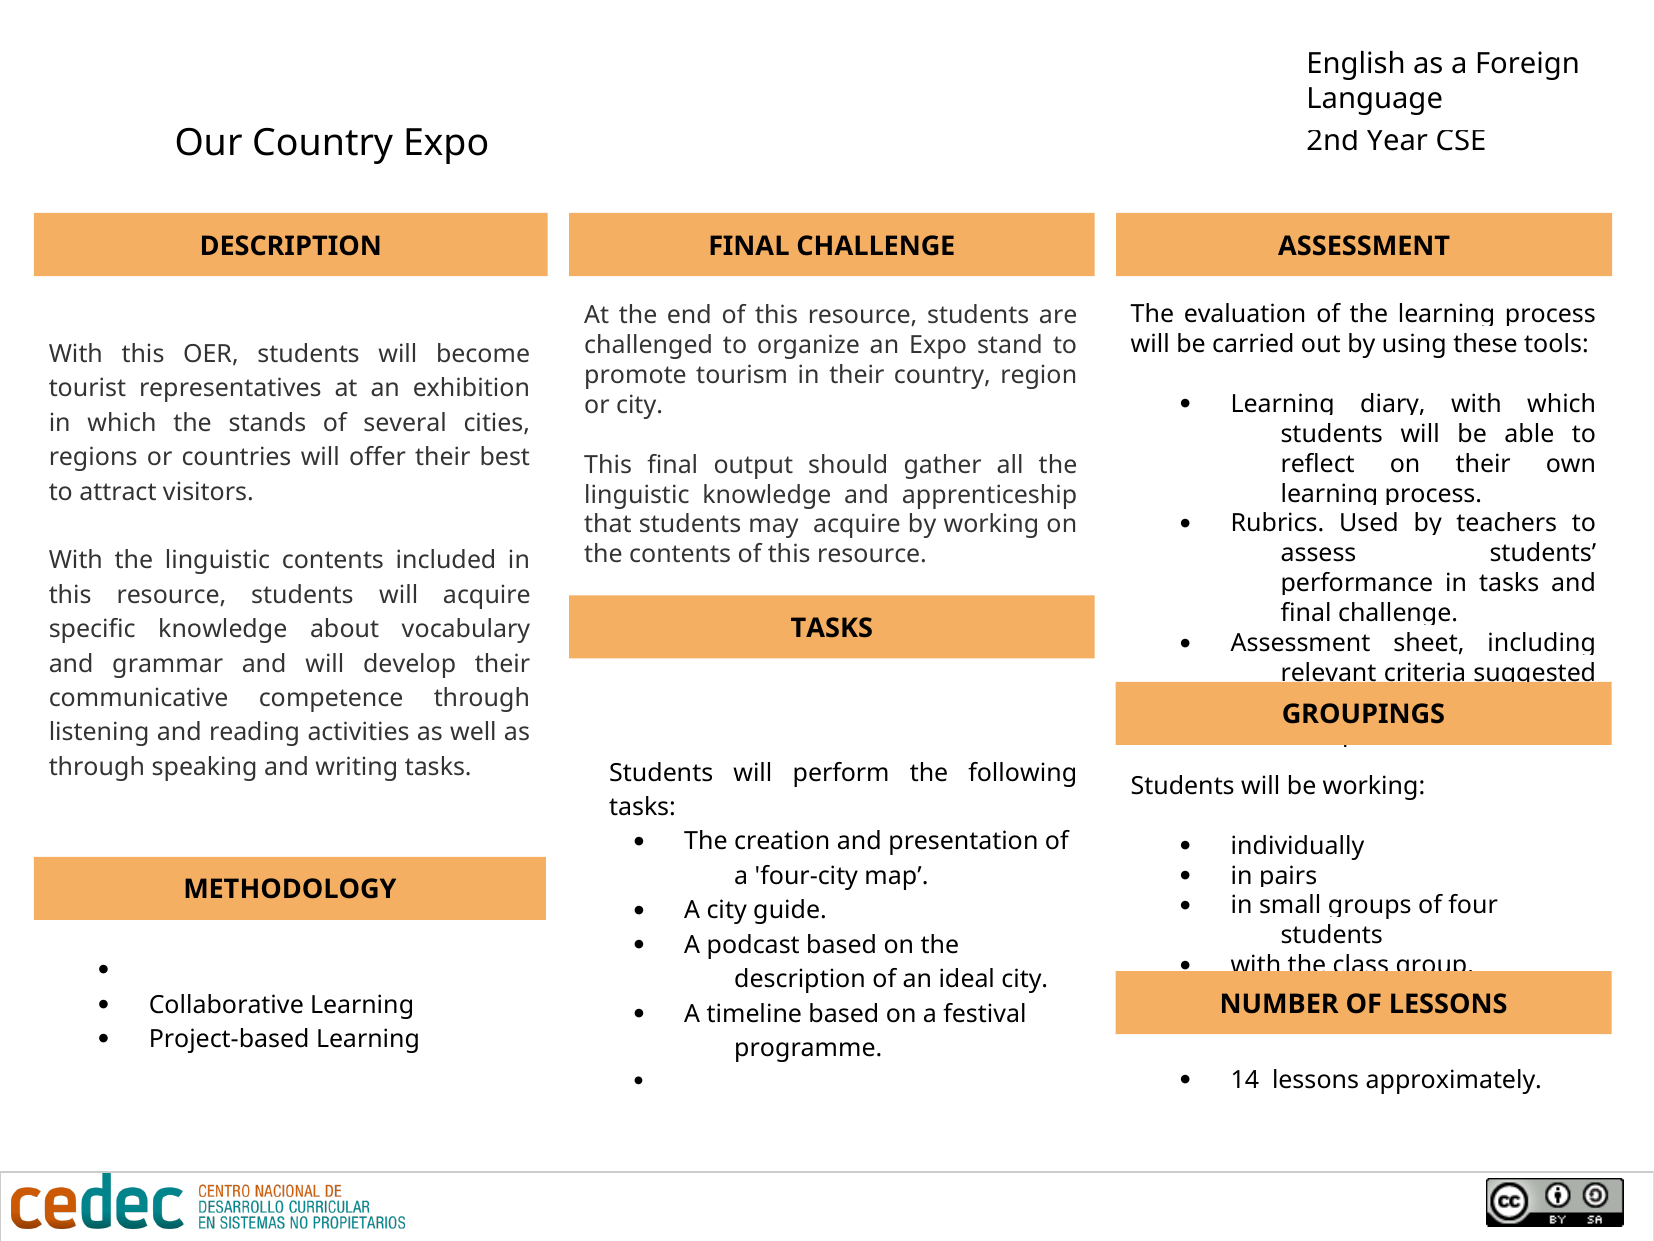

DIDACTIC PROPOSAL
English as a Foreign Language
Subject:
Our Country Expo
2nd Year CSE
Course:
OER:
DESCRIPTION
FINAL CHALLENGE
ASSESSMENT
The evaluation of the learning process will be carried out by using these tools:
Learning diary, with which students will be able to reflect on their own learning process.
Rubrics. Used by teachers to assess students’ performance in tasks and final challenge.
Assessment sheet, including relevant criteria suggested by students to evaluate their peers.
At the end of this resource, students are challenged to organize an Expo stand to promote tourism in their country, region or city.
This final output should gather all the linguistic knowledge and apprenticeship that students may acquire by working on the contents of this resource.
With this OER, students will become tourist representatives at an exhibition in which the stands of several cities, regions or countries will offer their best to attract visitors.
With the linguistic contents included in this resource, students will acquire specific knowledge about vocabulary and grammar and will develop their communicative competence through listening and reading activities as well as through speaking and writing tasks.
TASKS
Students will perform the following tasks:
The creation and presentation of a 'four-city map’.
A city guide.
A podcast based on the description of an ideal city.
A timeline based on a festival programme.
GROUPINGS
Students will be working:
individually
in pairs
in small groups of four students
with the class group.
METHODOLOGY
Collaborative Learning
Project-based Learning
NUMBER OF LESSONS
14 lessons approximately.